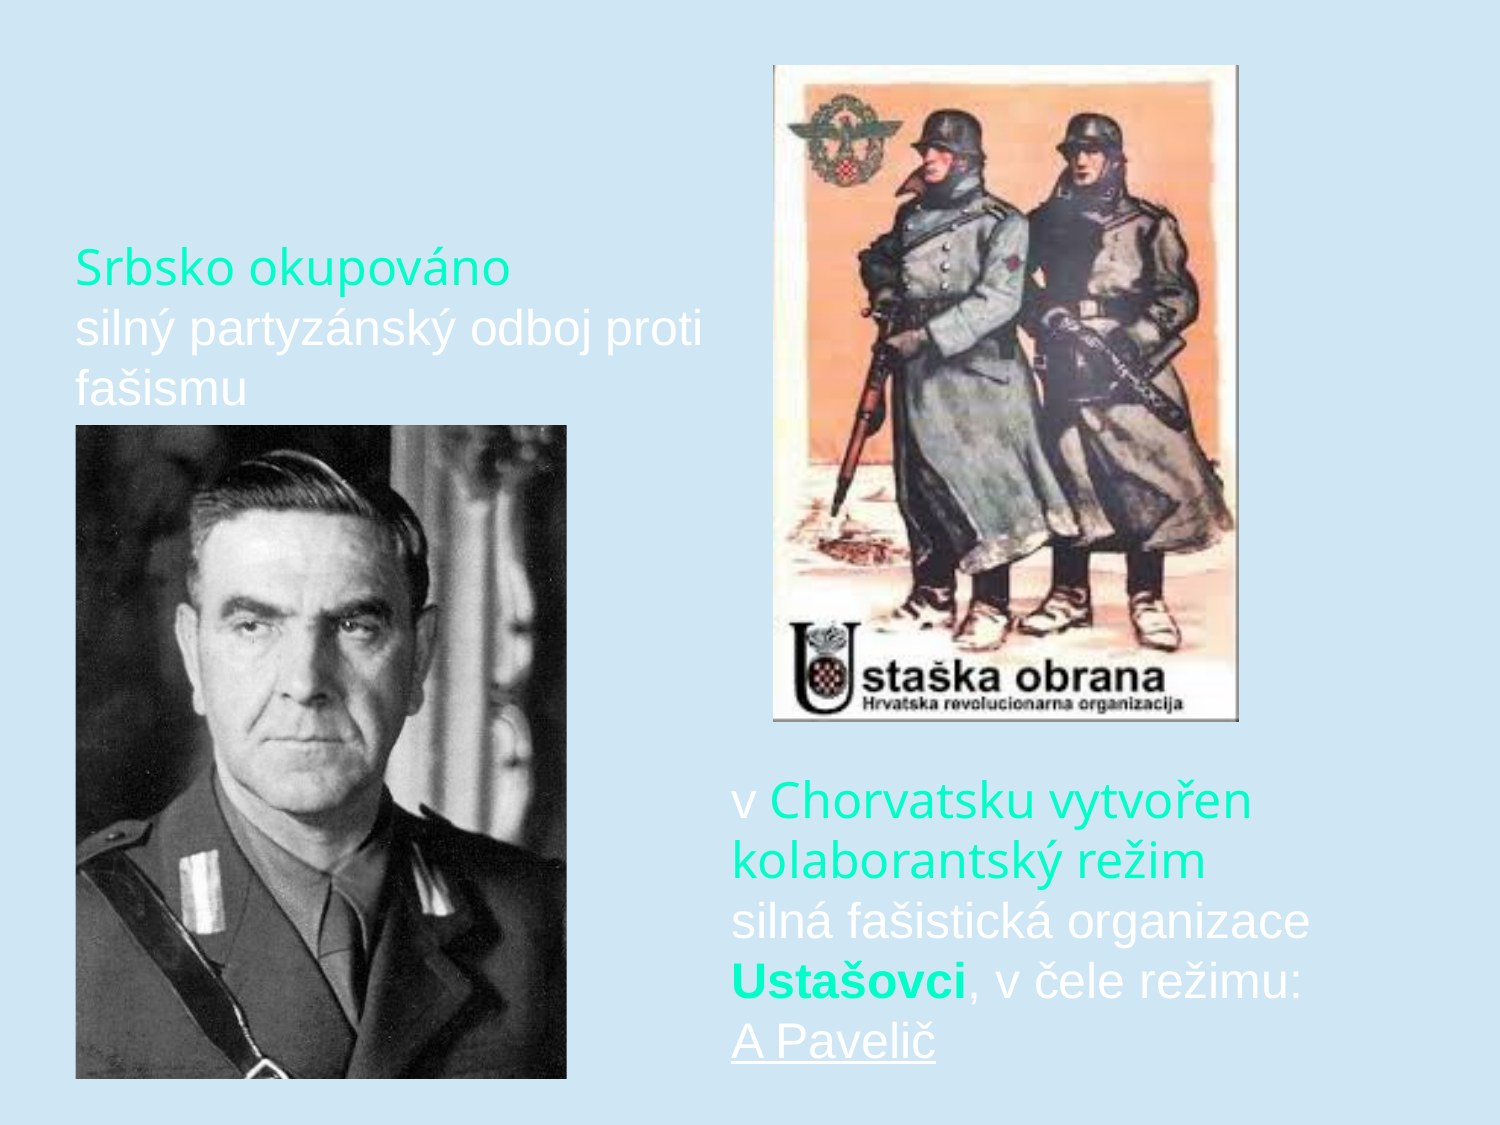

Srbsko okupováno
silný partyzánský odboj proti fašismu
v Chorvatsku vytvořen kolaborantský režim
silná fašistická organizace Ustašovci, v čele režimu:
A Pavelič